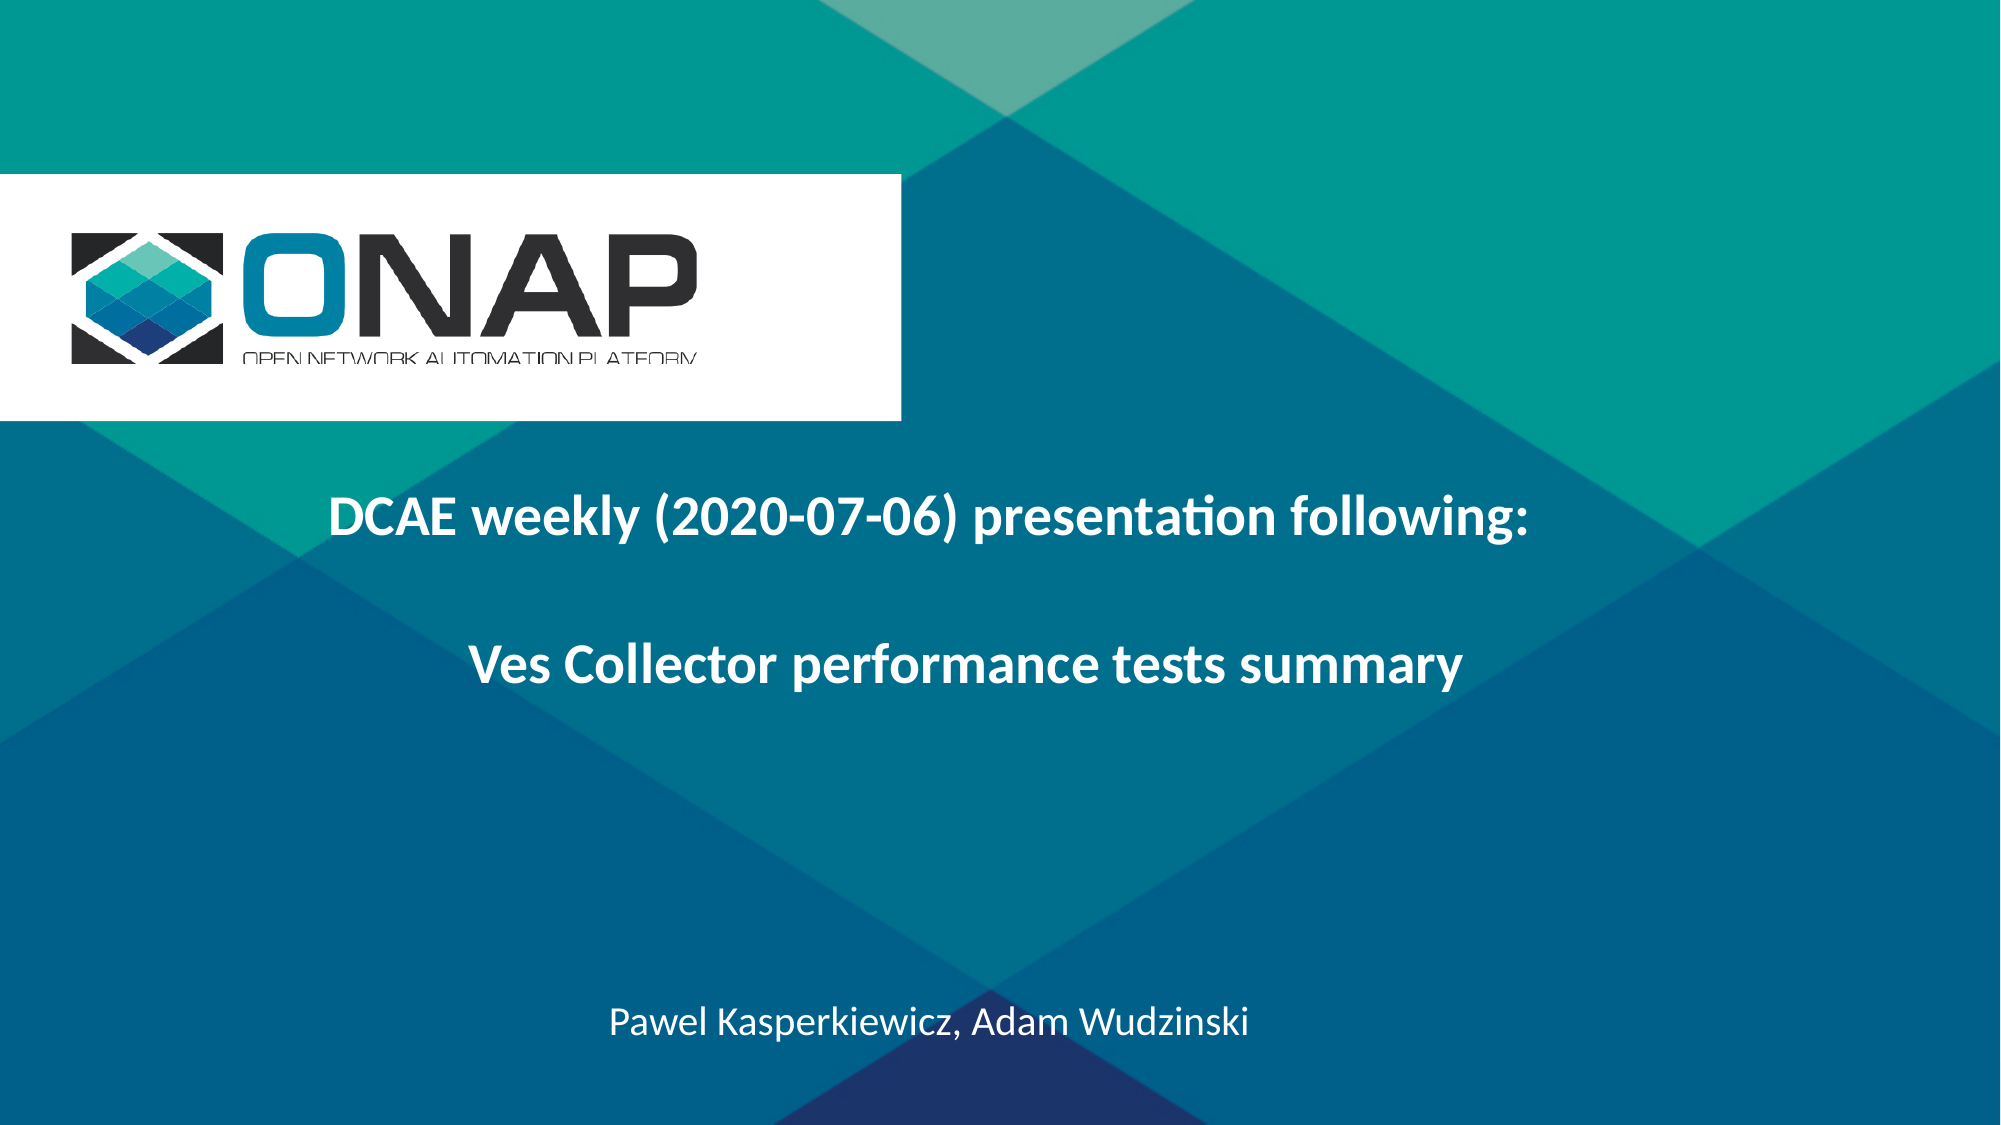

# DCAE weekly (2020-07-06) presentation following: Ves Collector performance tests summary Pawel Kasperkiewicz, Adam Wudzinski